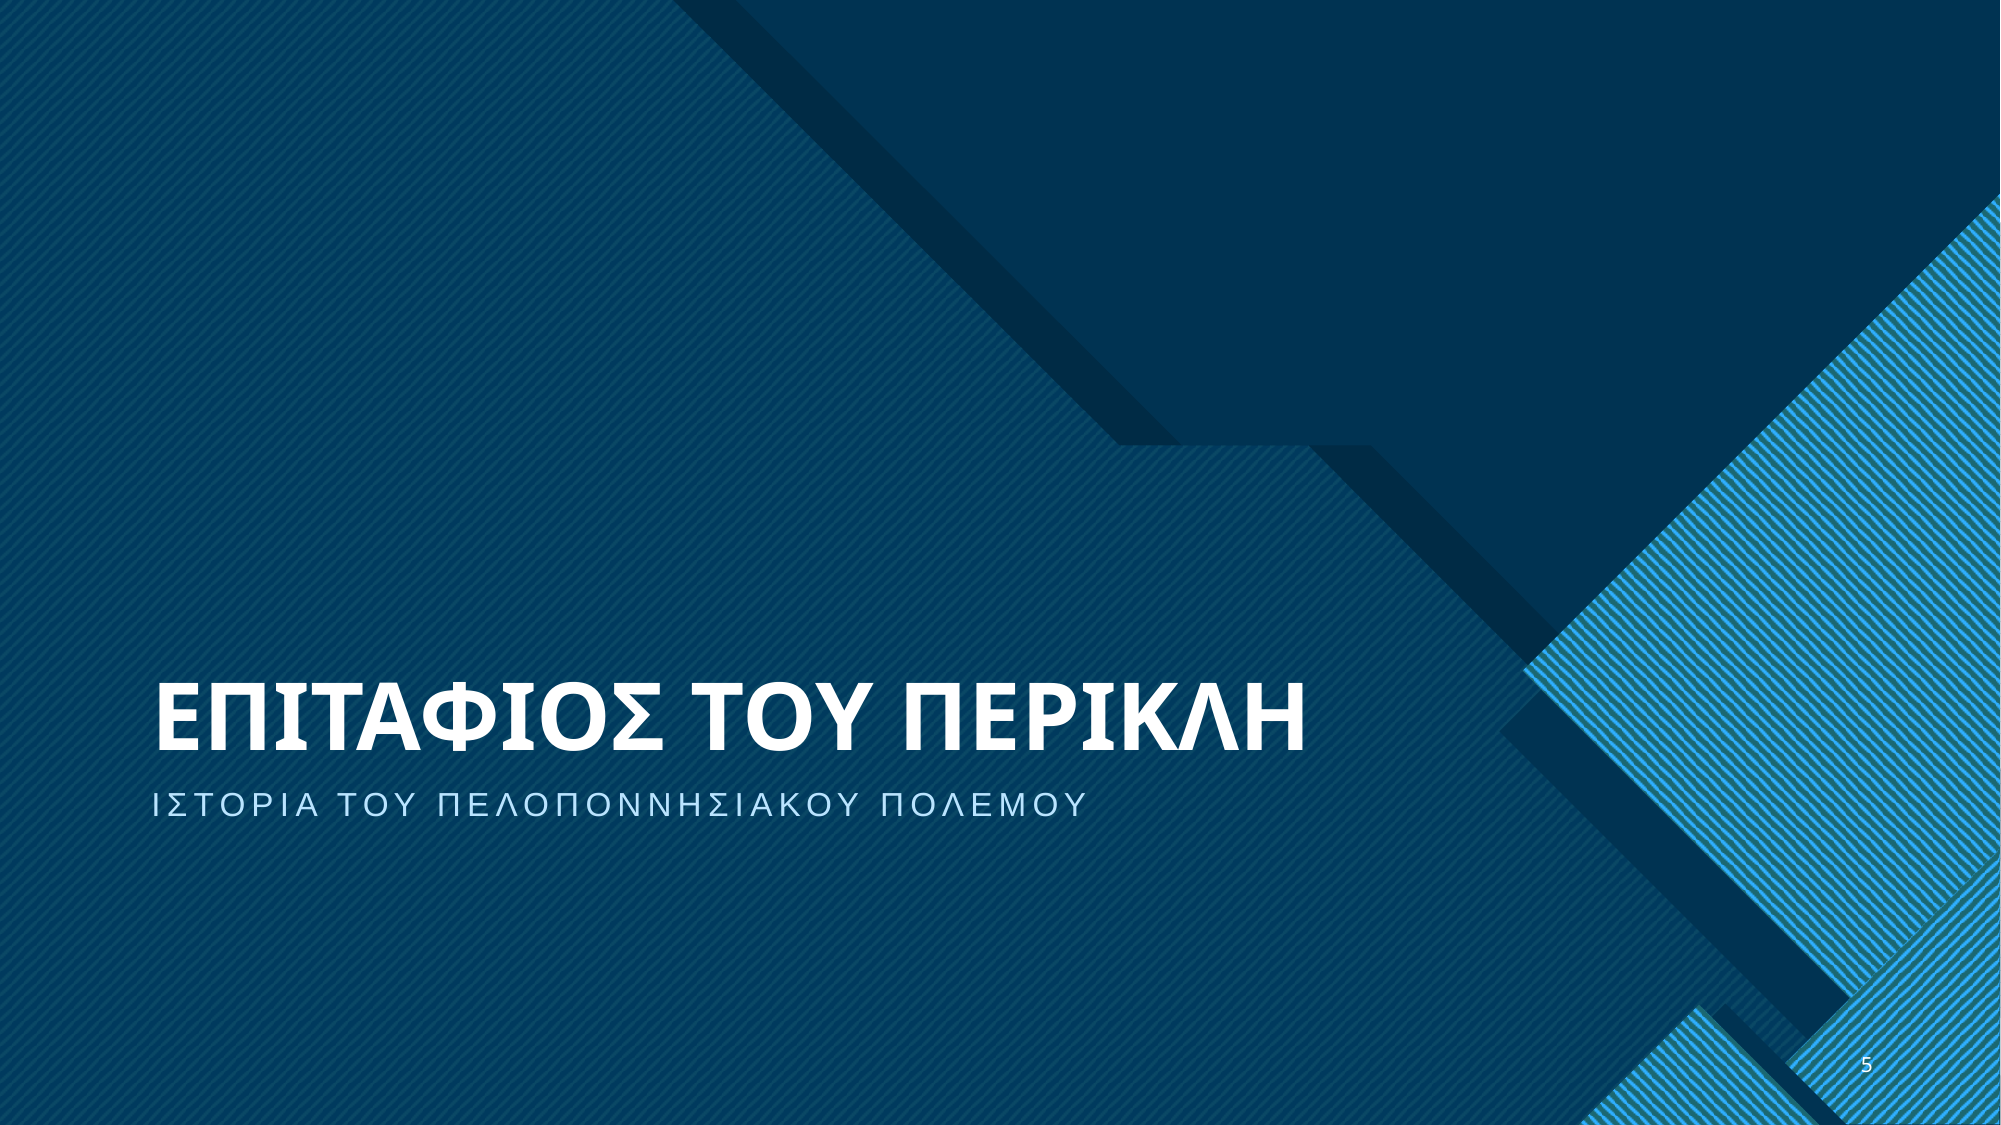

# ΕΠΙΤΑΦΙΟΣ ΤΟΥ ΠΕΡΙΚΛΗ
ΙΣΤΟΡΙΑ ΤΟΥ ΠΕΛΟΠΟΝΝΗΣΙΑΚΟΥ ΠΟΛΕΜΟΥ
5